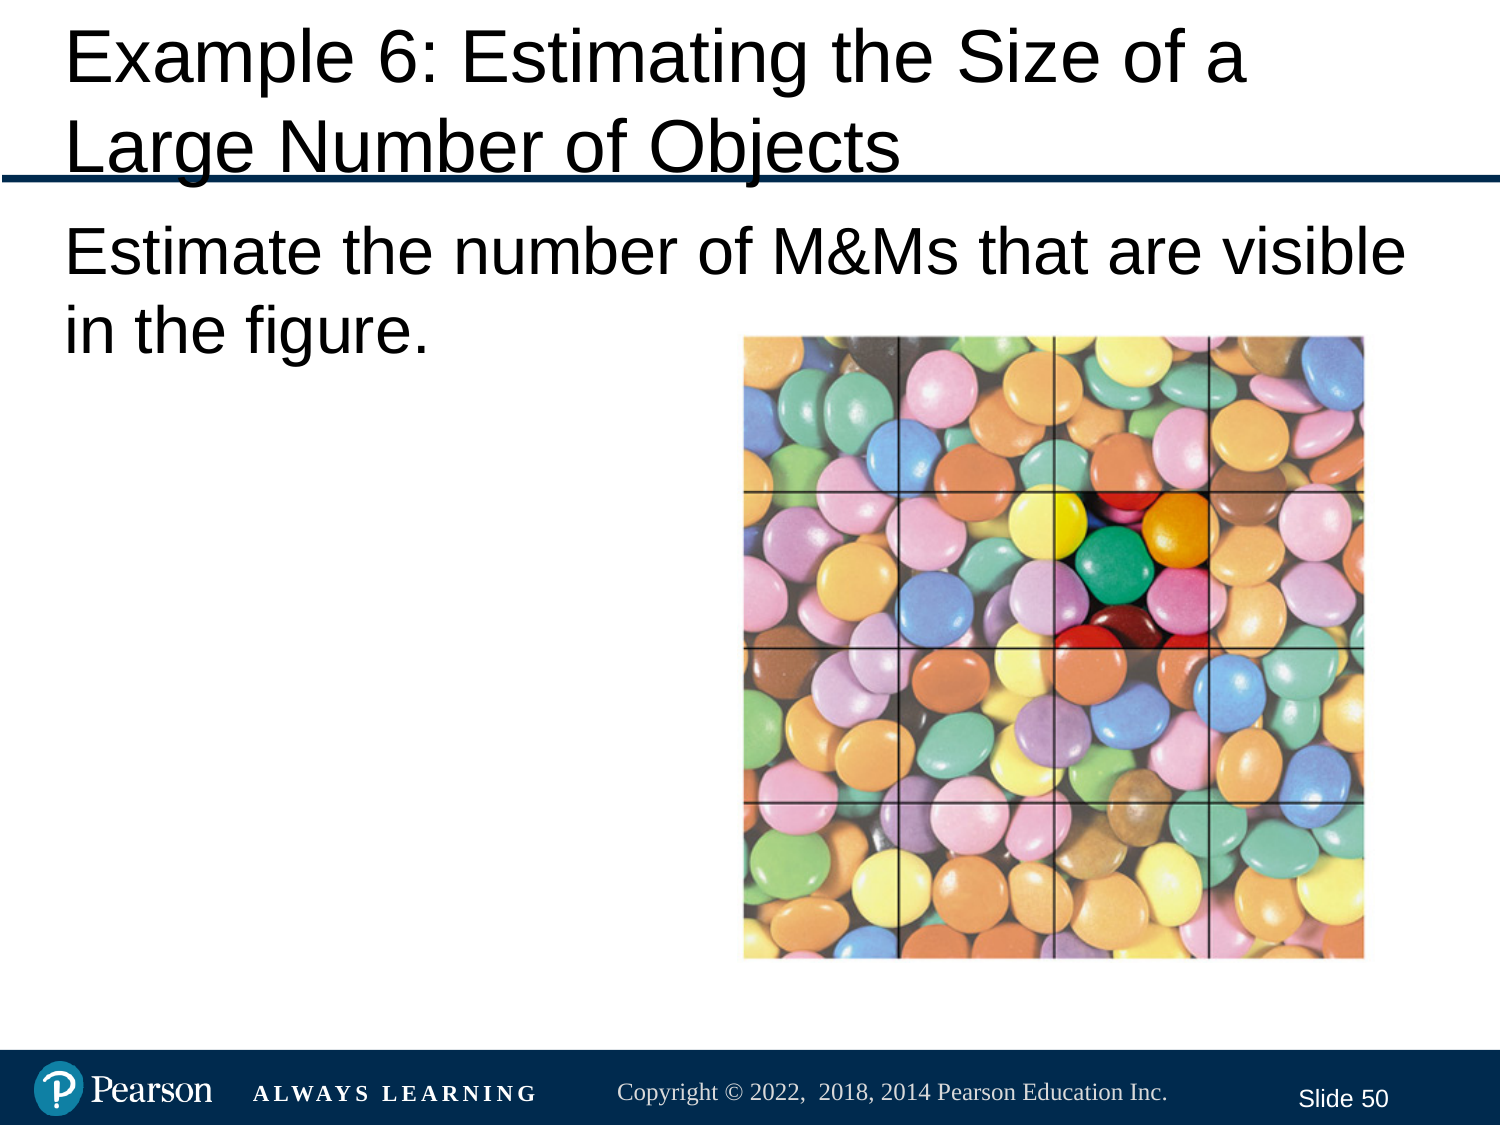

# Example 6: Estimating the Size of a Large Number of Objects
Estimate the number of M&Ms that are visible in the figure.